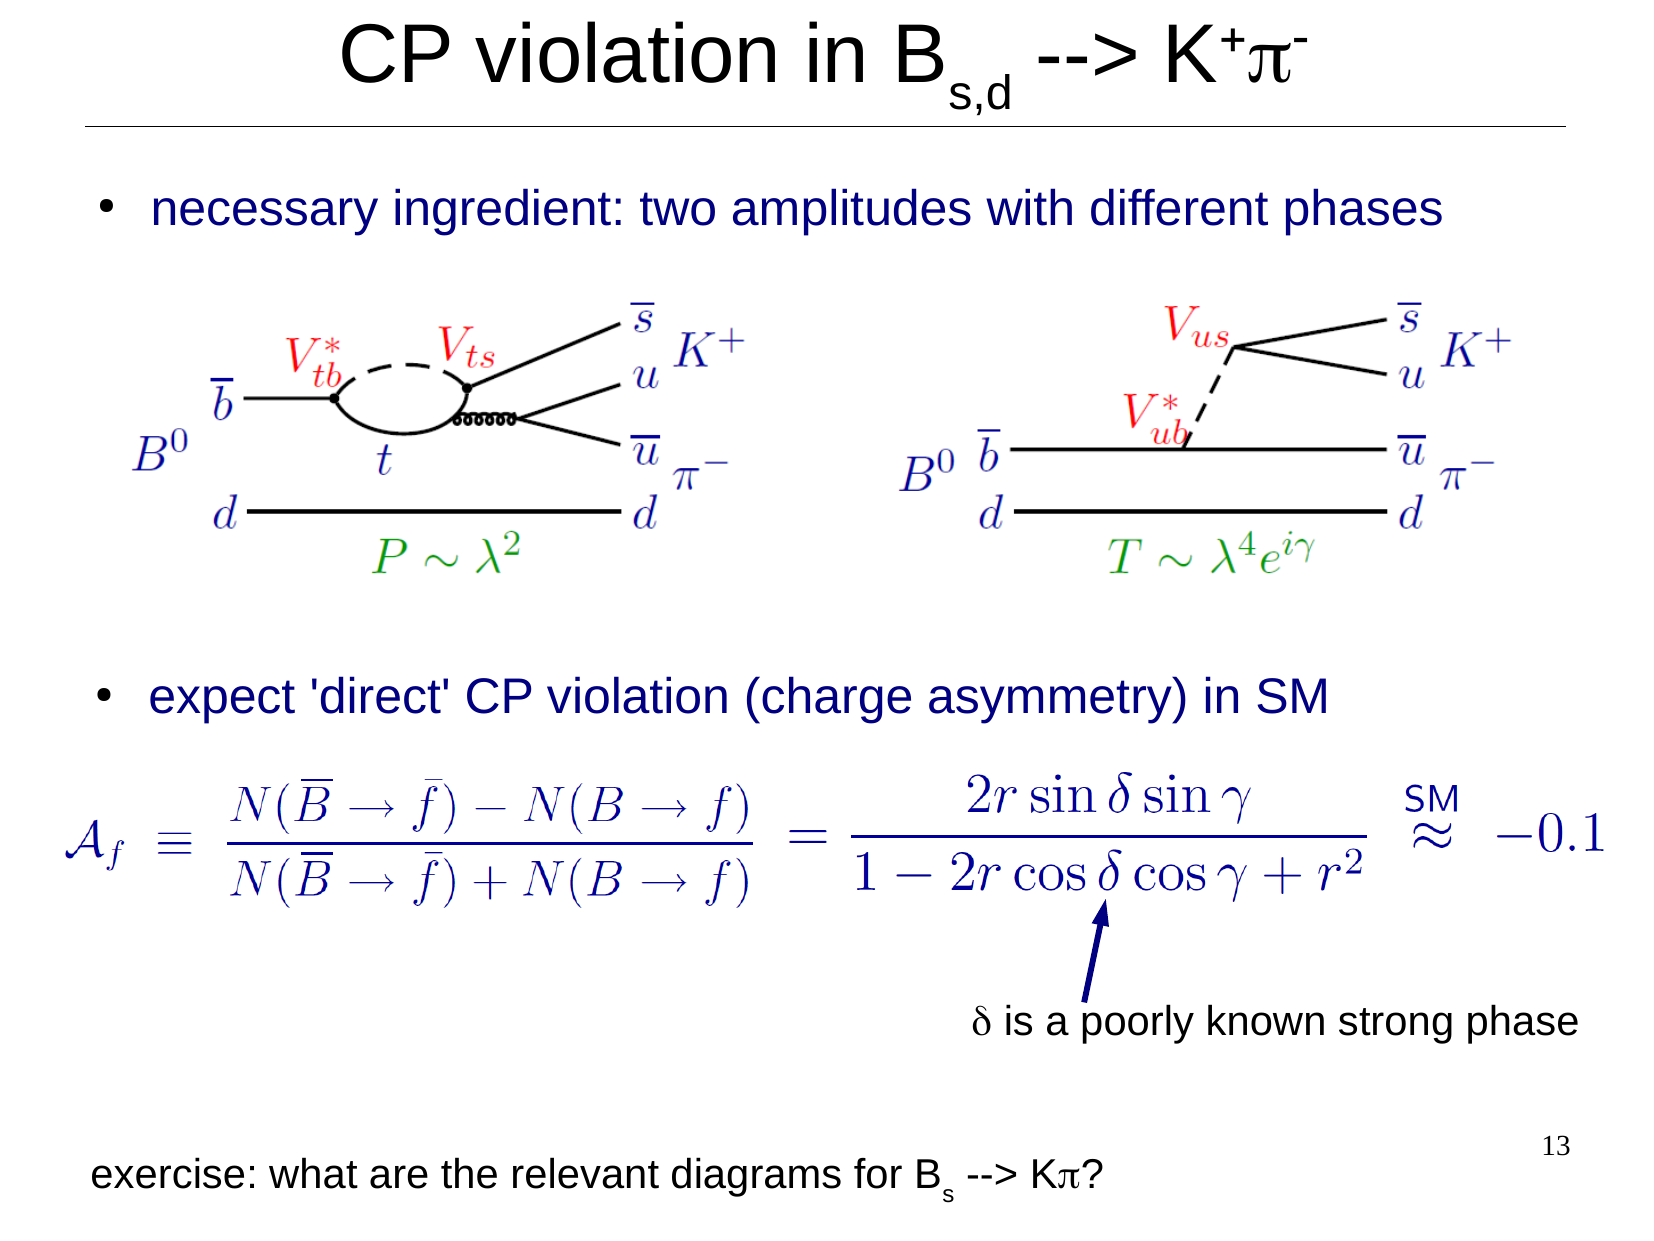

# CP violation in Bs,d --> K+p-
necessary ingredient: two amplitudes with different phases
expect 'direct' CP violation (charge asymmetry) in SM
d is a poorly known strong phase
13
exercise: what are the relevant diagrams for Bs --> Kp?